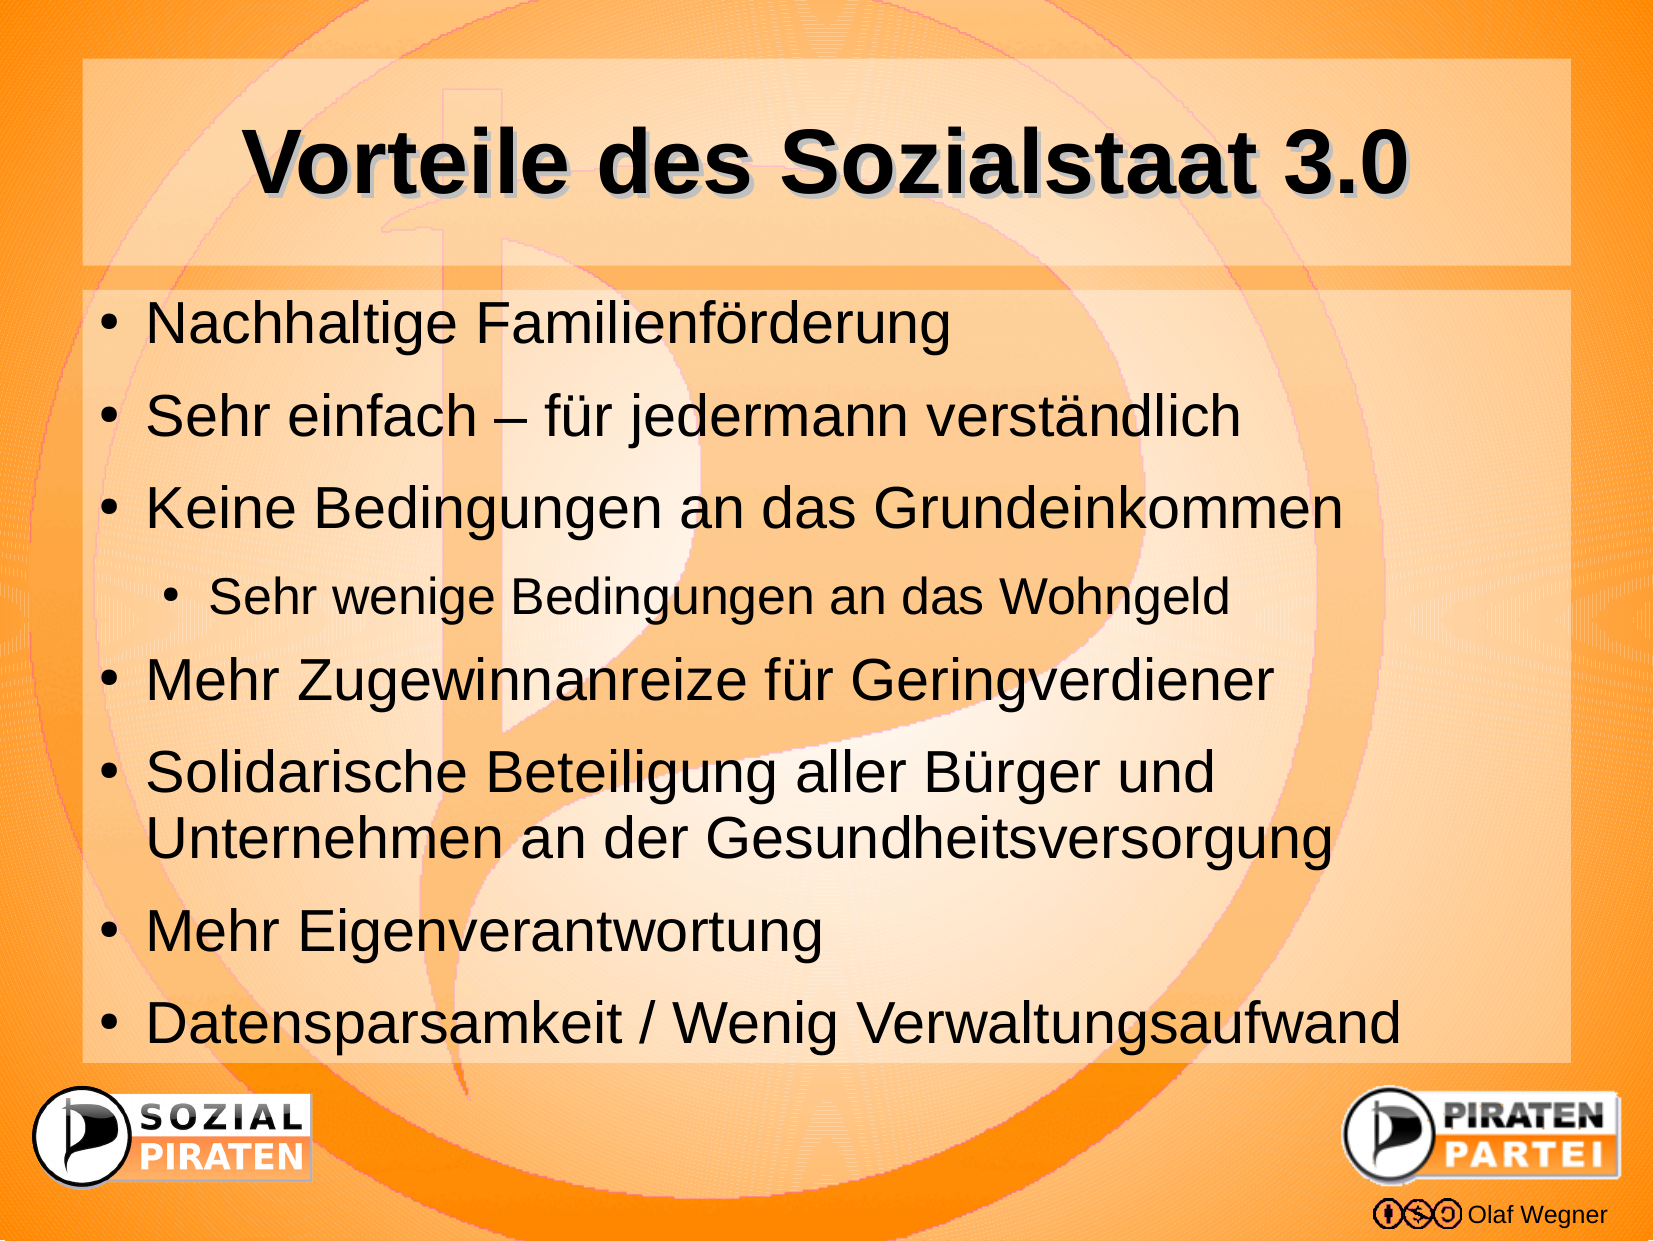

Vorteile des Sozialstaat 3.0
# Nachhaltige Familienförderung
Sehr einfach – für jedermann verständlich
Keine Bedingungen an das Grundeinkommen
Sehr wenige Bedingungen an das Wohngeld
Mehr Zugewinnanreize für Geringverdiener
Solidarische Beteiligung aller Bürger und Unternehmen an der Gesundheitsversorgung
Mehr Eigenverantwortung
Datensparsamkeit / Wenig Verwaltungsaufwand
Olaf Wegner